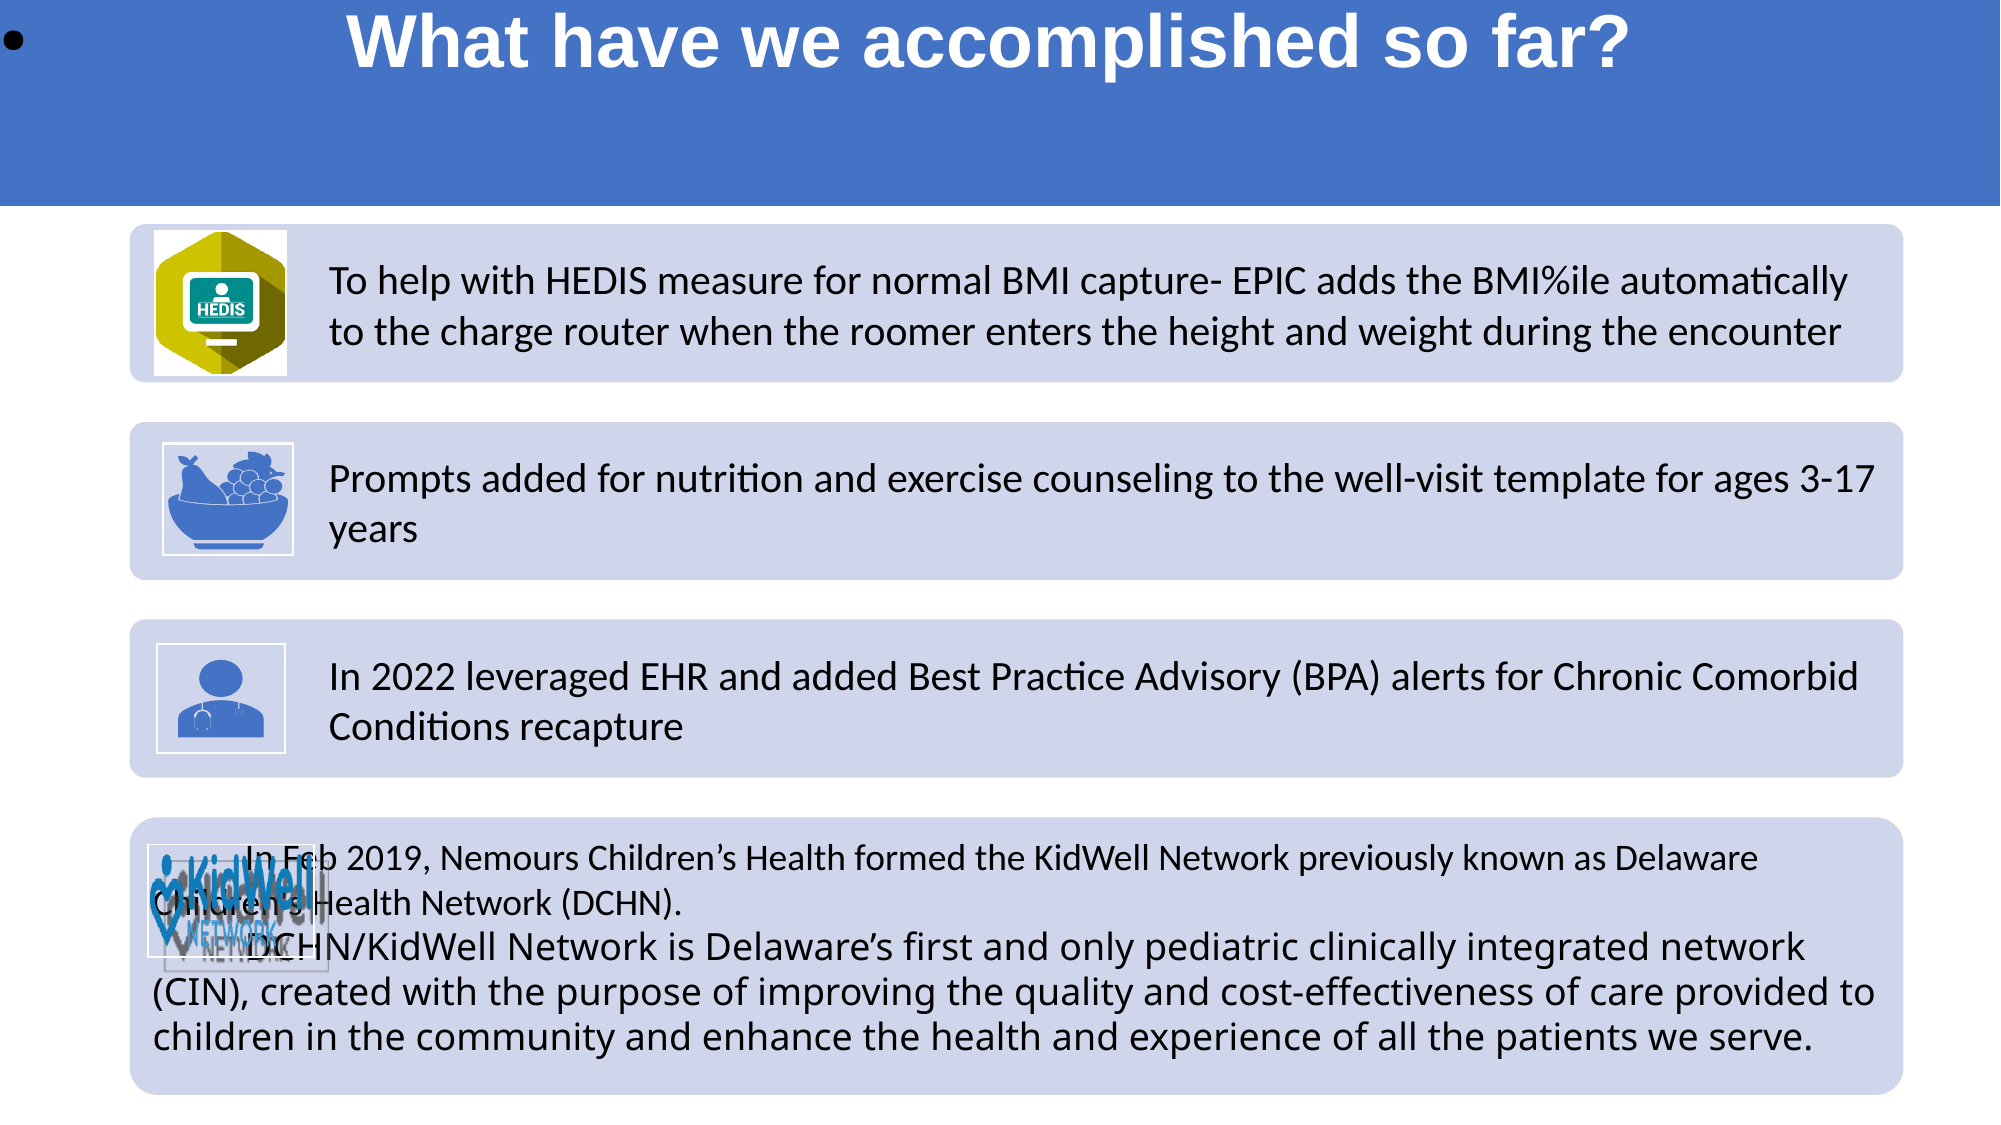

| What have we accomplished so far? |
| --- |
To help with HEDIS measure for normal BMI capture- EPIC adds the BMI%ile automatically to the charge router when the roomer enters the height and weight during the encounter
Prompts added for nutrition and exercise counseling to the well-visit template for ages 3-17 years
In 2022 leveraged EHR and added Best Practice Advisory (BPA) alerts for Chronic Comorbid Conditions recapture
	 In Feb 2019, Nemours Children’s Health formed the KidWell Network previously known as Delaware 	 Children's Health Network (DCHN).
	 DCHN/KidWell Network is Delaware’s first and only pediatric clinically integrated network (CIN), created with the purpose of improving the quality and cost-effectiveness of care provided to children in the community and enhance the health and experience of all the patients we serve.